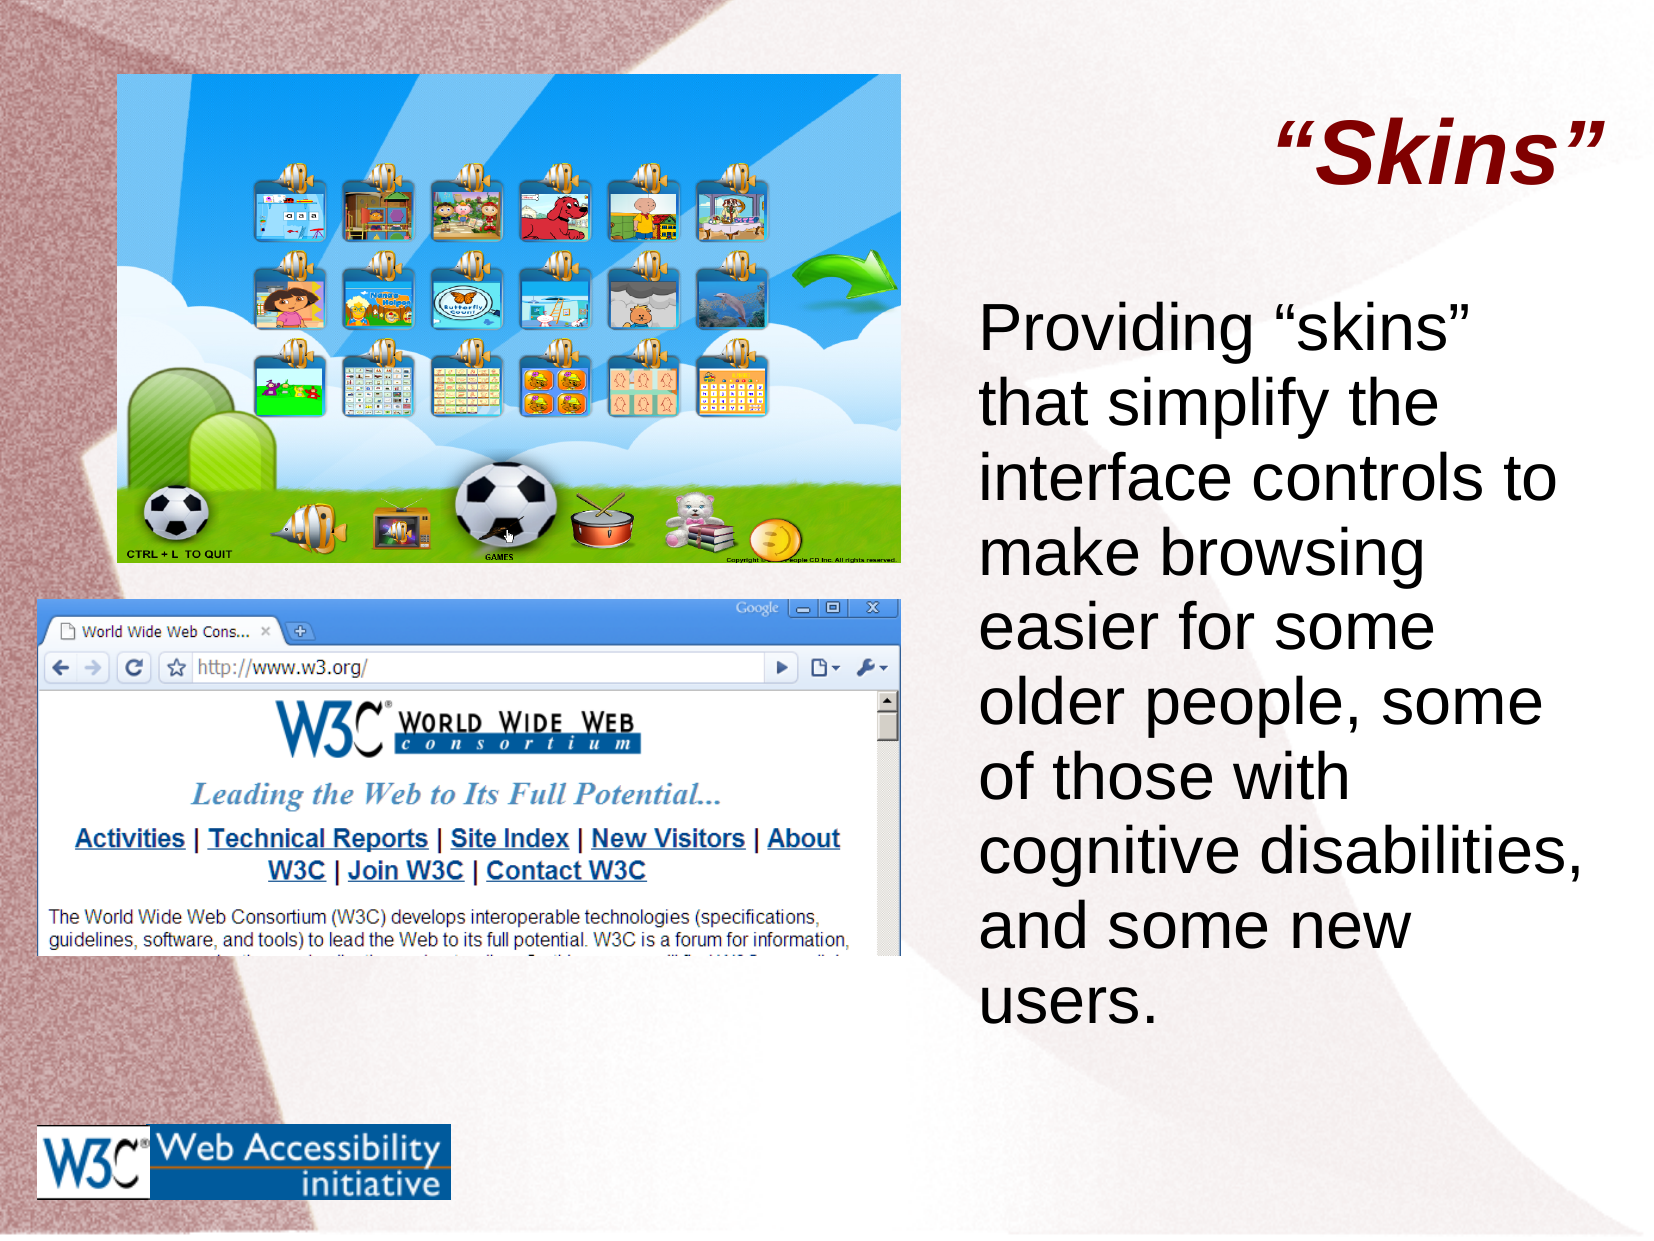

# “Skins”
Providing “skins” that simplify the interface controls to make browsing easier for some older people, some of those with cognitive disabilities, and some new users.